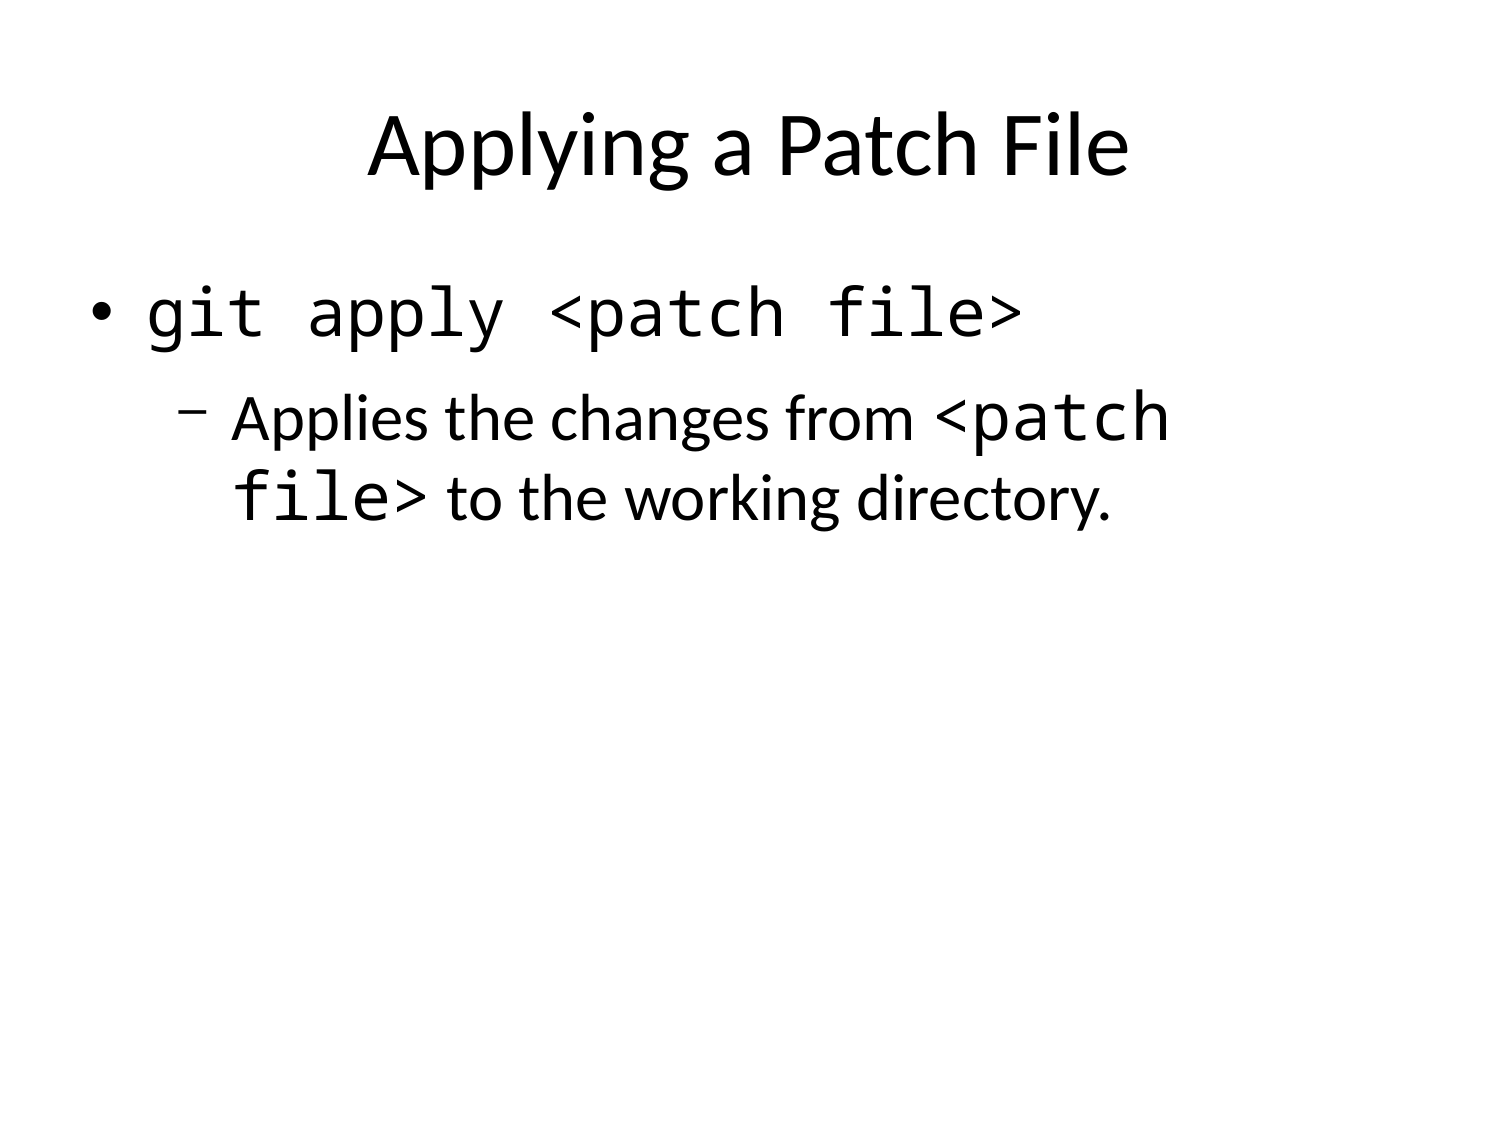

# Applying a Patch File
git apply <patch file>
Applies the changes from <patch file> to the working directory.